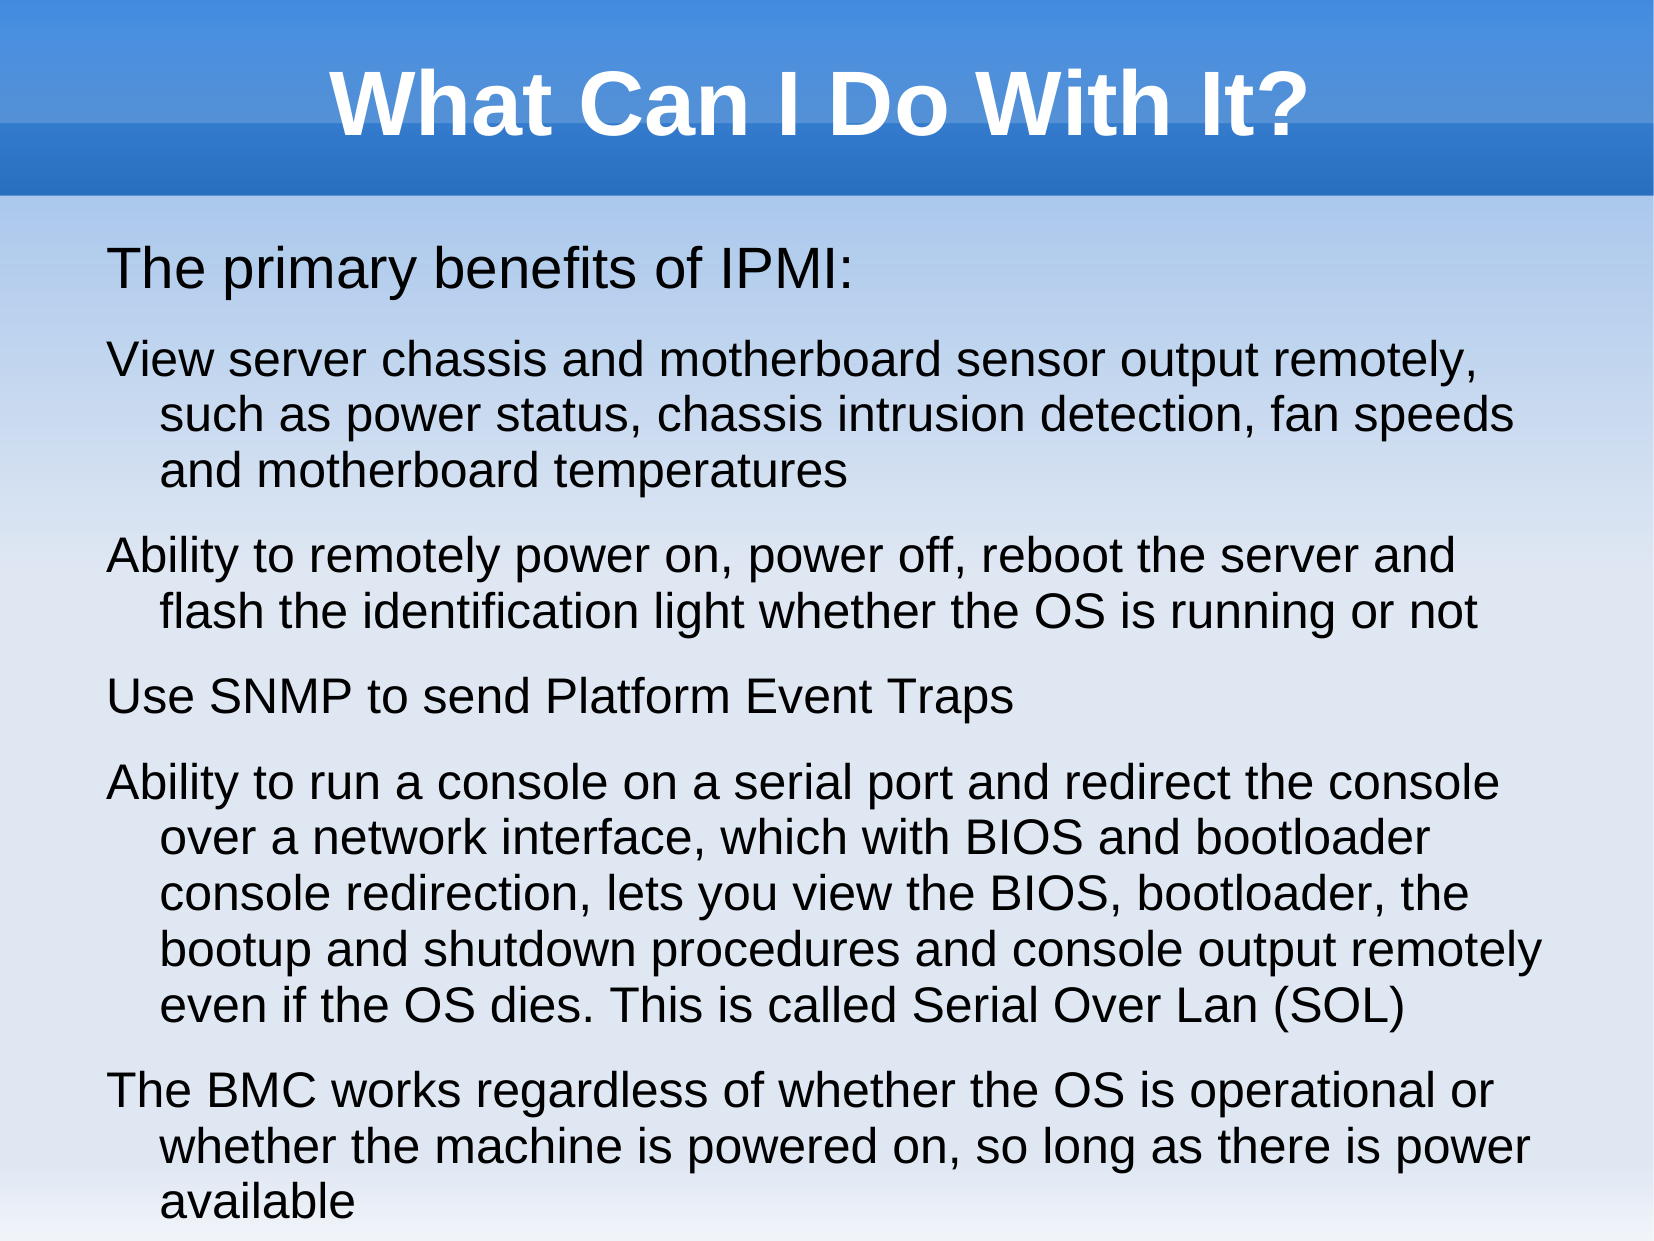

# What Can I Do With It?
The primary benefits of IPMI:
View server chassis and motherboard sensor output remotely, such as power status, chassis intrusion detection, fan speeds and motherboard temperatures
Ability to remotely power on, power off, reboot the server and flash the identification light whether the OS is running or not
Use SNMP to send Platform Event Traps
Ability to run a console on a serial port and redirect the console over a network interface, which with BIOS and bootloader console redirection, lets you view the BIOS, bootloader, the bootup and shutdown procedures and console output remotely even if the OS dies. This is called Serial Over Lan (SOL)
The BMC works regardless of whether the OS is operational or whether the machine is powered on, so long as there is power available